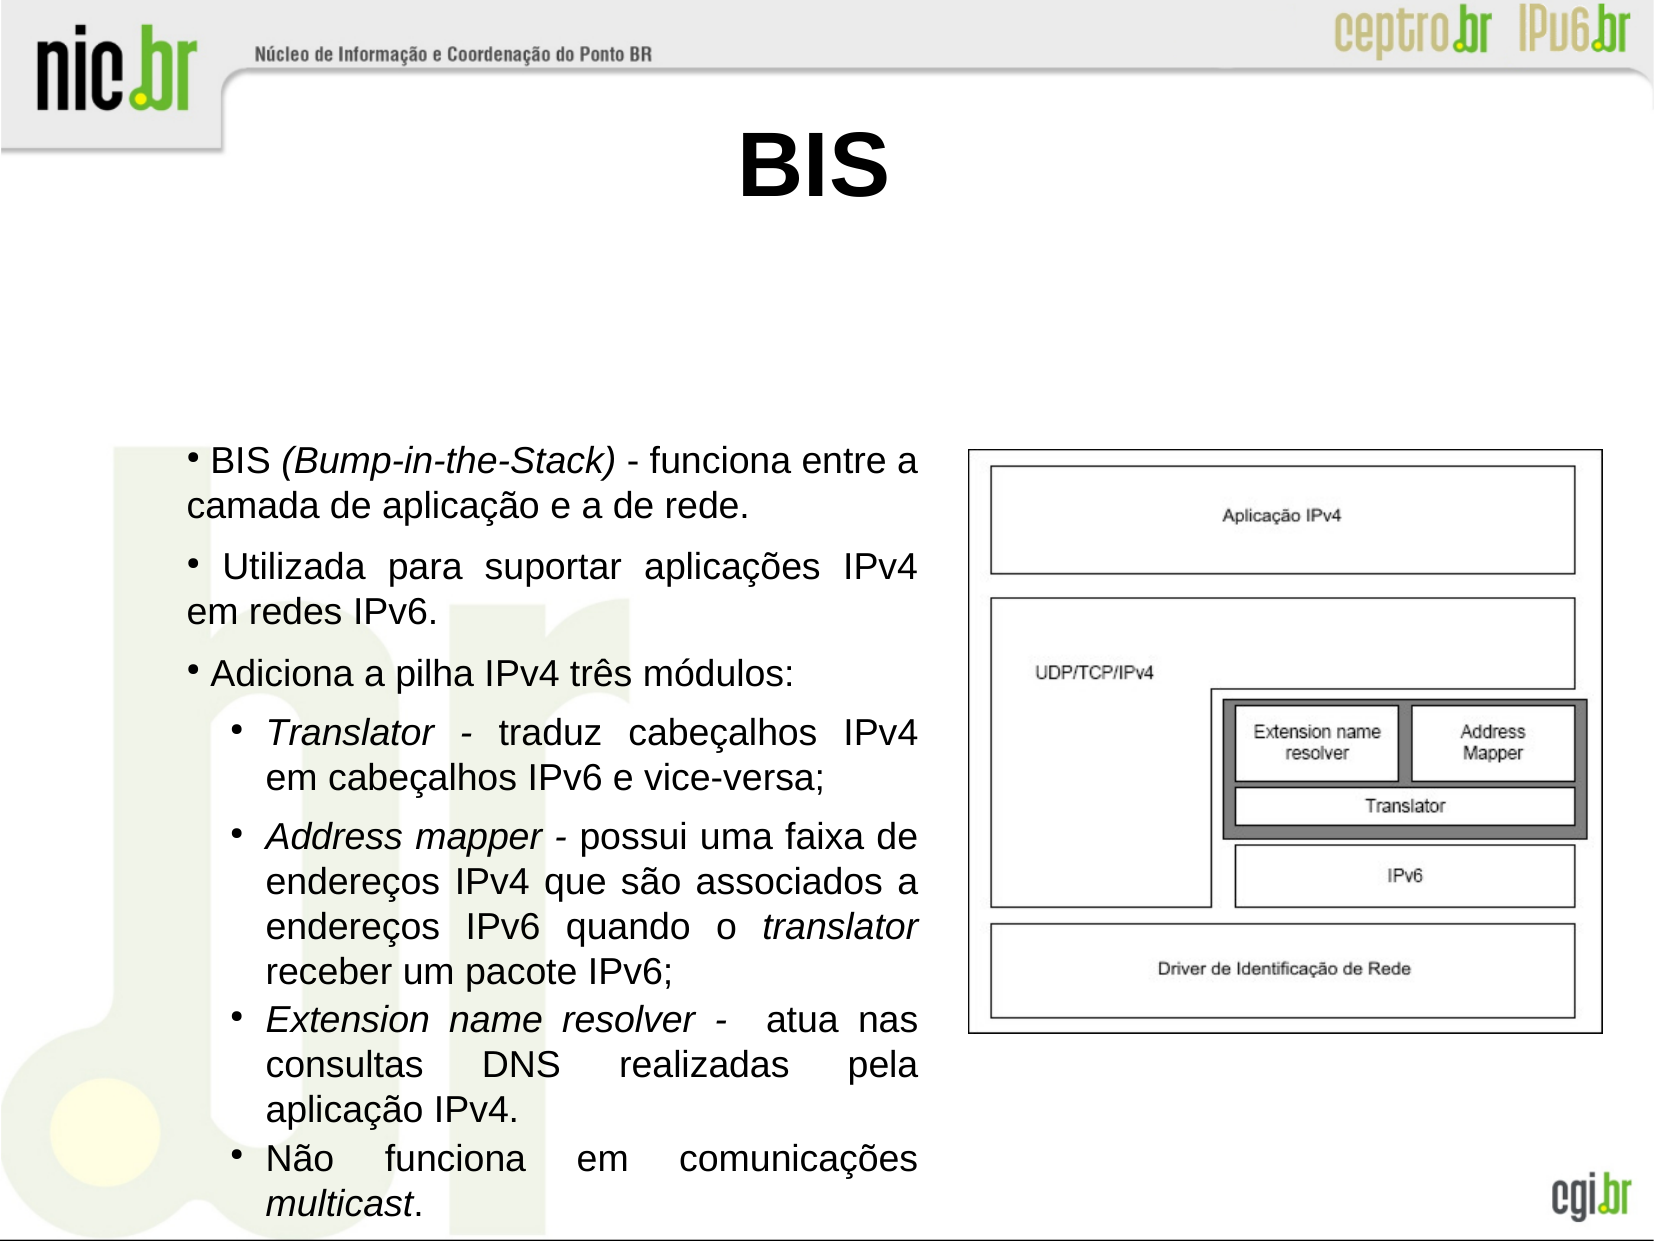

BIS
 BIS (Bump-in-the-Stack) - funciona entre a camada de aplicação e a de rede.
 Utilizada para suportar aplicações IPv4 em redes IPv6.
 Adiciona a pilha IPv4 três módulos:
Translator - traduz cabeçalhos IPv4 em cabeçalhos IPv6 e vice-versa;
Address mapper - possui uma faixa de endereços IPv4 que são associados a endereços IPv6 quando o translator receber um pacote IPv6;
Extension name resolver - atua nas consultas DNS realizadas pela aplicação IPv4.
Não funciona em comunicações multicast.